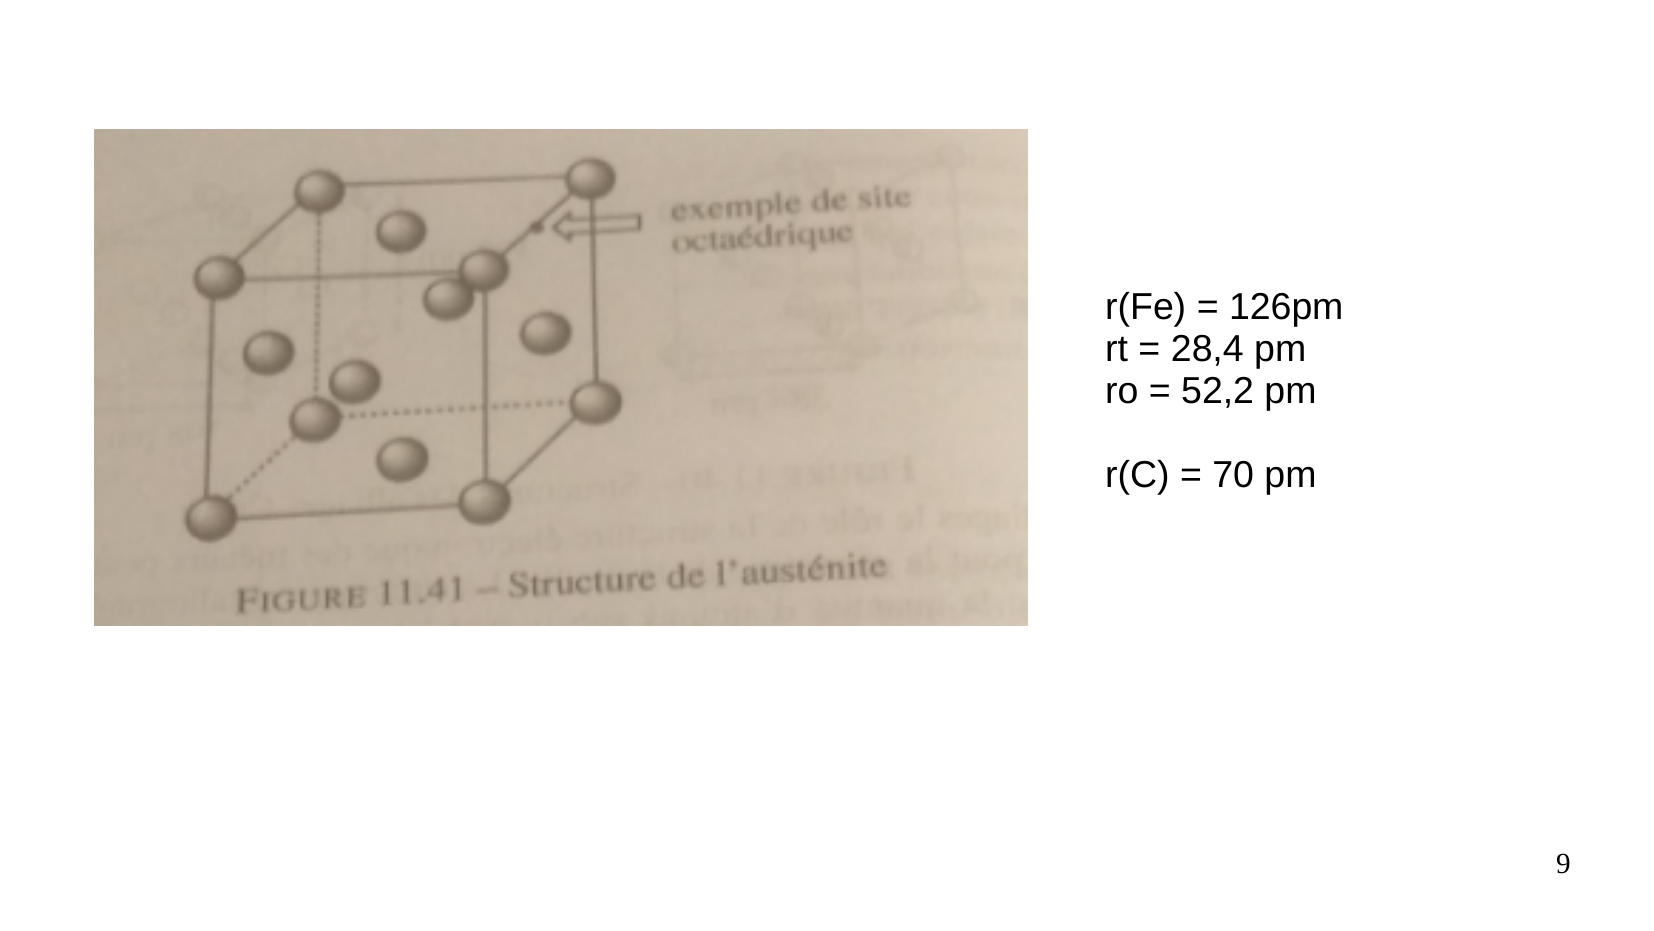

r(Fe) = 126pm
rt = 28,4 pm
ro = 52,2 pm
r(C) = 70 pm
9